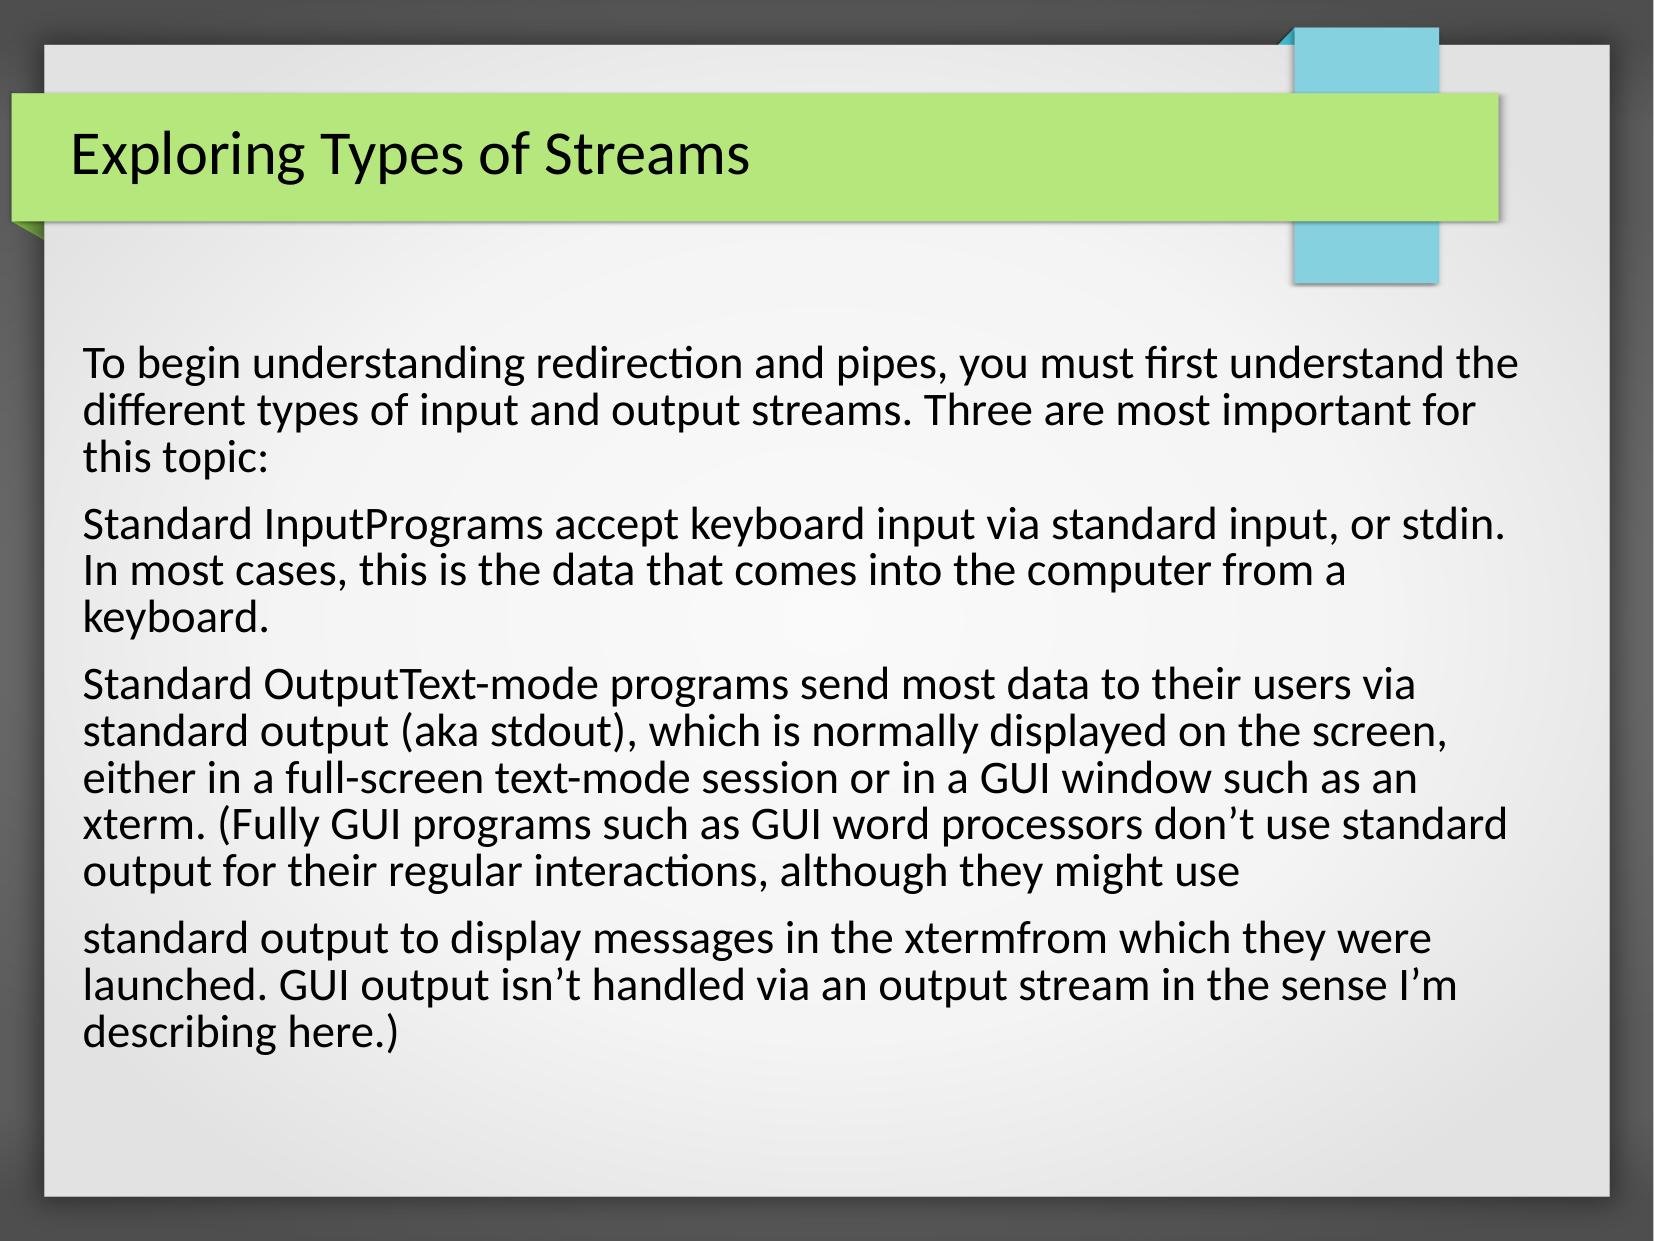

# Exploring Types of Streams
To begin understanding redirection and pipes, you must first understand the different types of input and output streams. Three are most important for this topic:
Standard InputPrograms accept keyboard input via standard input, or stdin. In most cases, this is the data that comes into the computer from a keyboard.
Standard OutputText-mode programs send most data to their users via standard output (aka stdout), which is normally displayed on the screen, either in a full-screen text-mode session or in a GUI window such as an xterm. (Fully GUI programs such as GUI word processors don’t use standard output for their regular interactions, although they might use
standard output to display messages in the xtermfrom which they were launched. GUI output isn’t handled via an output stream in the sense I’m describing here.)